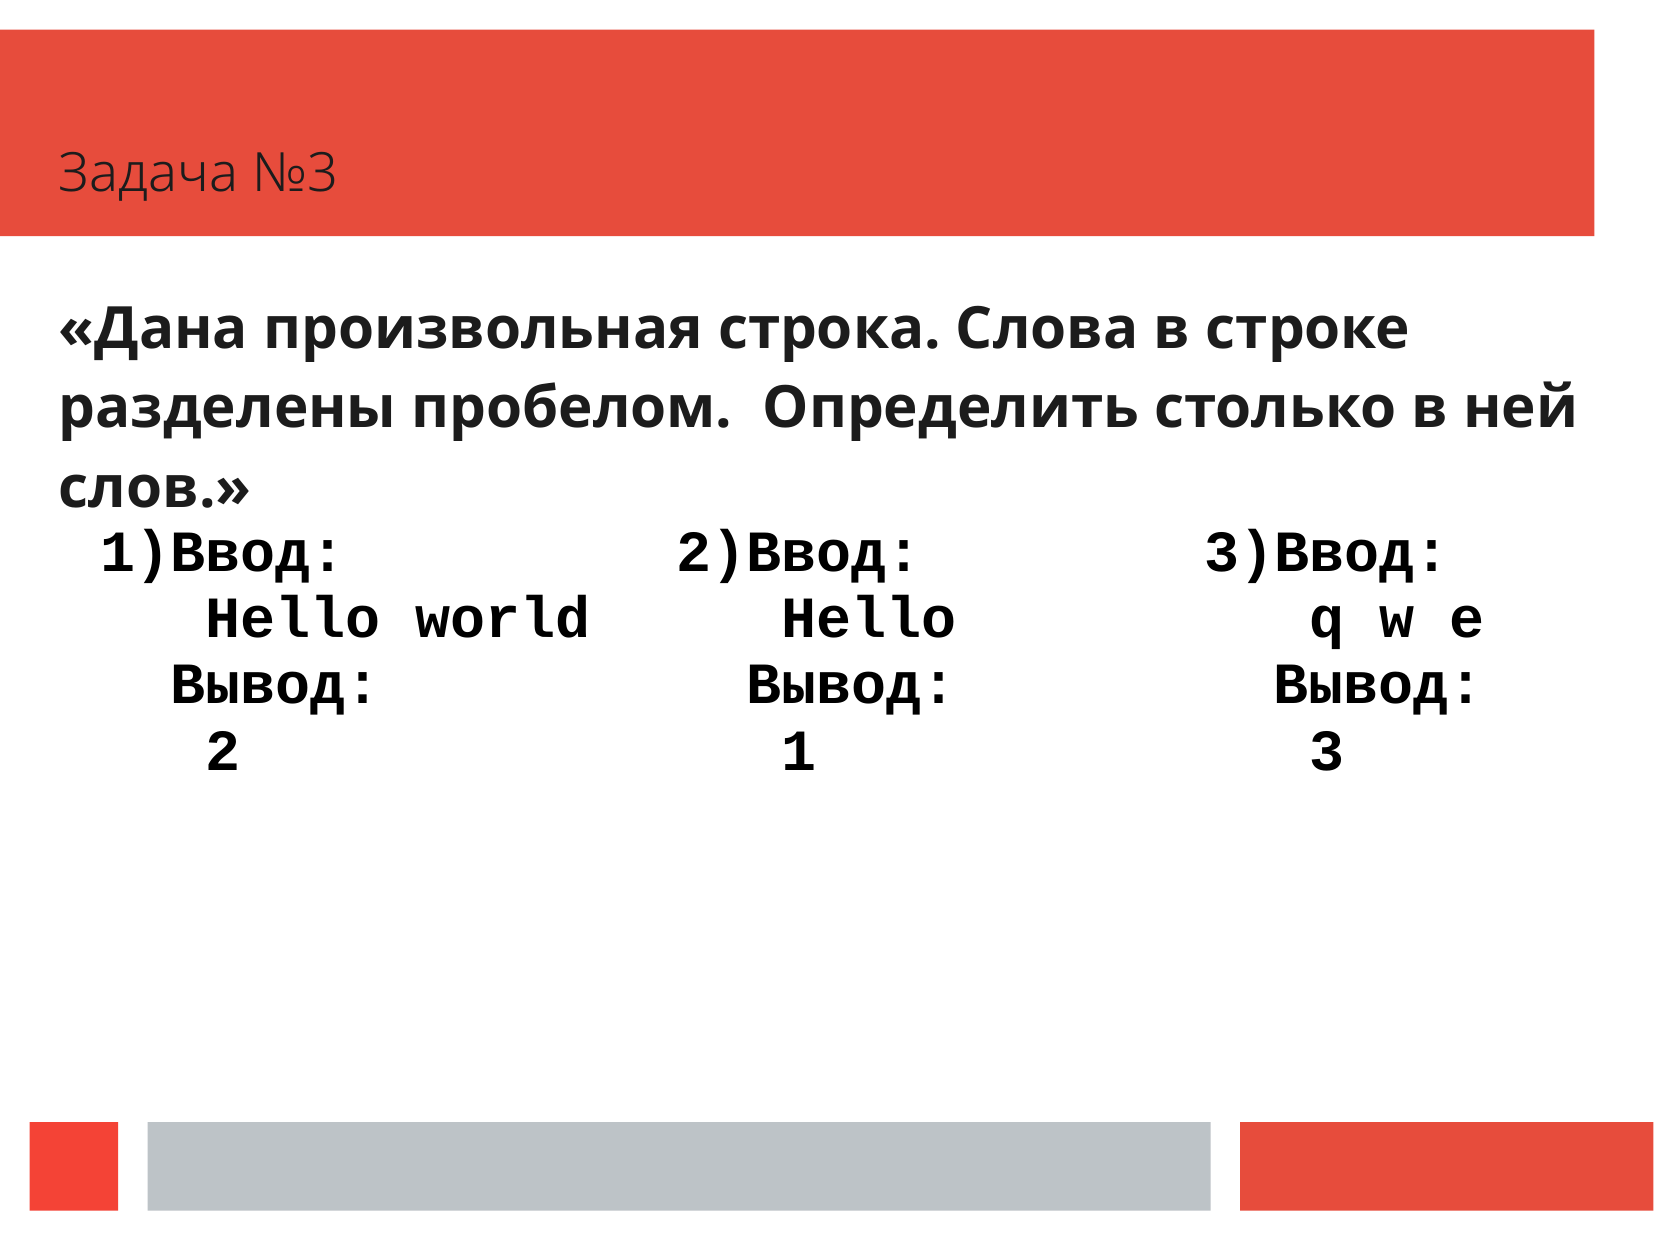

# Задача №3
«Дана произвольная строка. Слова в строке разделены пробелом. Определить столько в ней слов.»
| 1)Ввод: Hello world Вывод: 2 | 2)Ввод: Hello Вывод: 1 | 3)Ввод: q w e Вывод: 3 |
| --- | --- | --- |